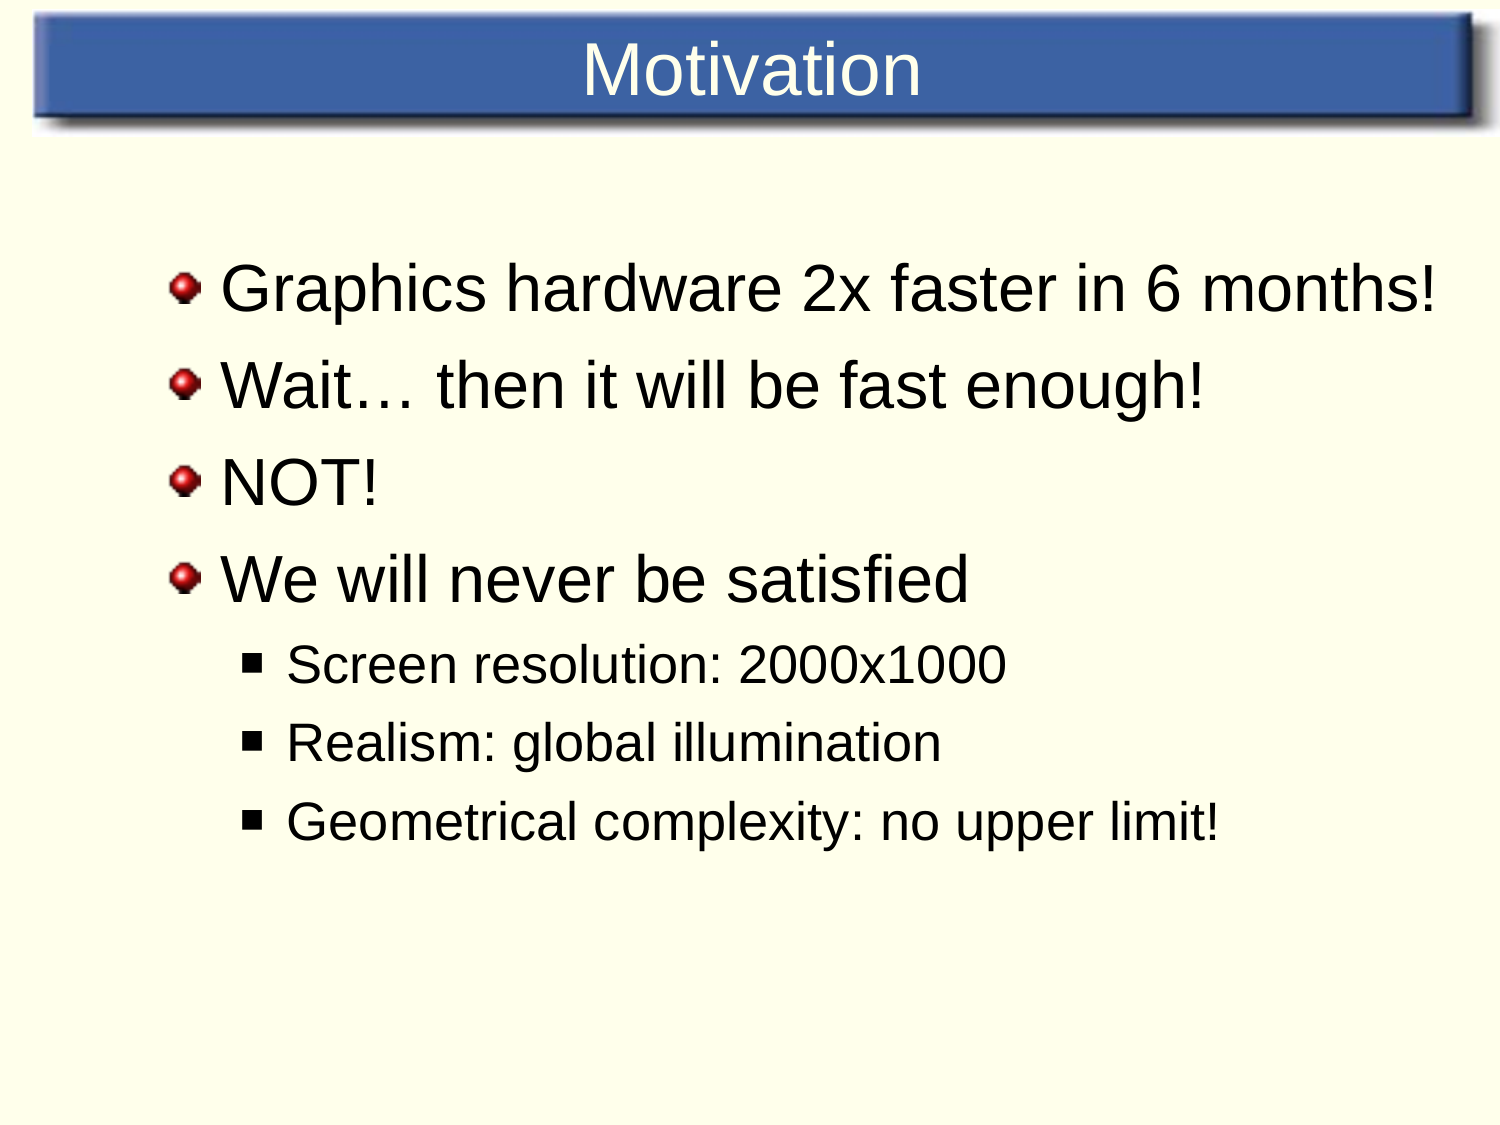

# Motivation
Graphics hardware 2x faster in 6 months!
Wait… then it will be fast enough!
NOT!
We will never be satisfied
Screen resolution: 2000x1000
Realism: global illumination
Geometrical complexity: no upper limit!